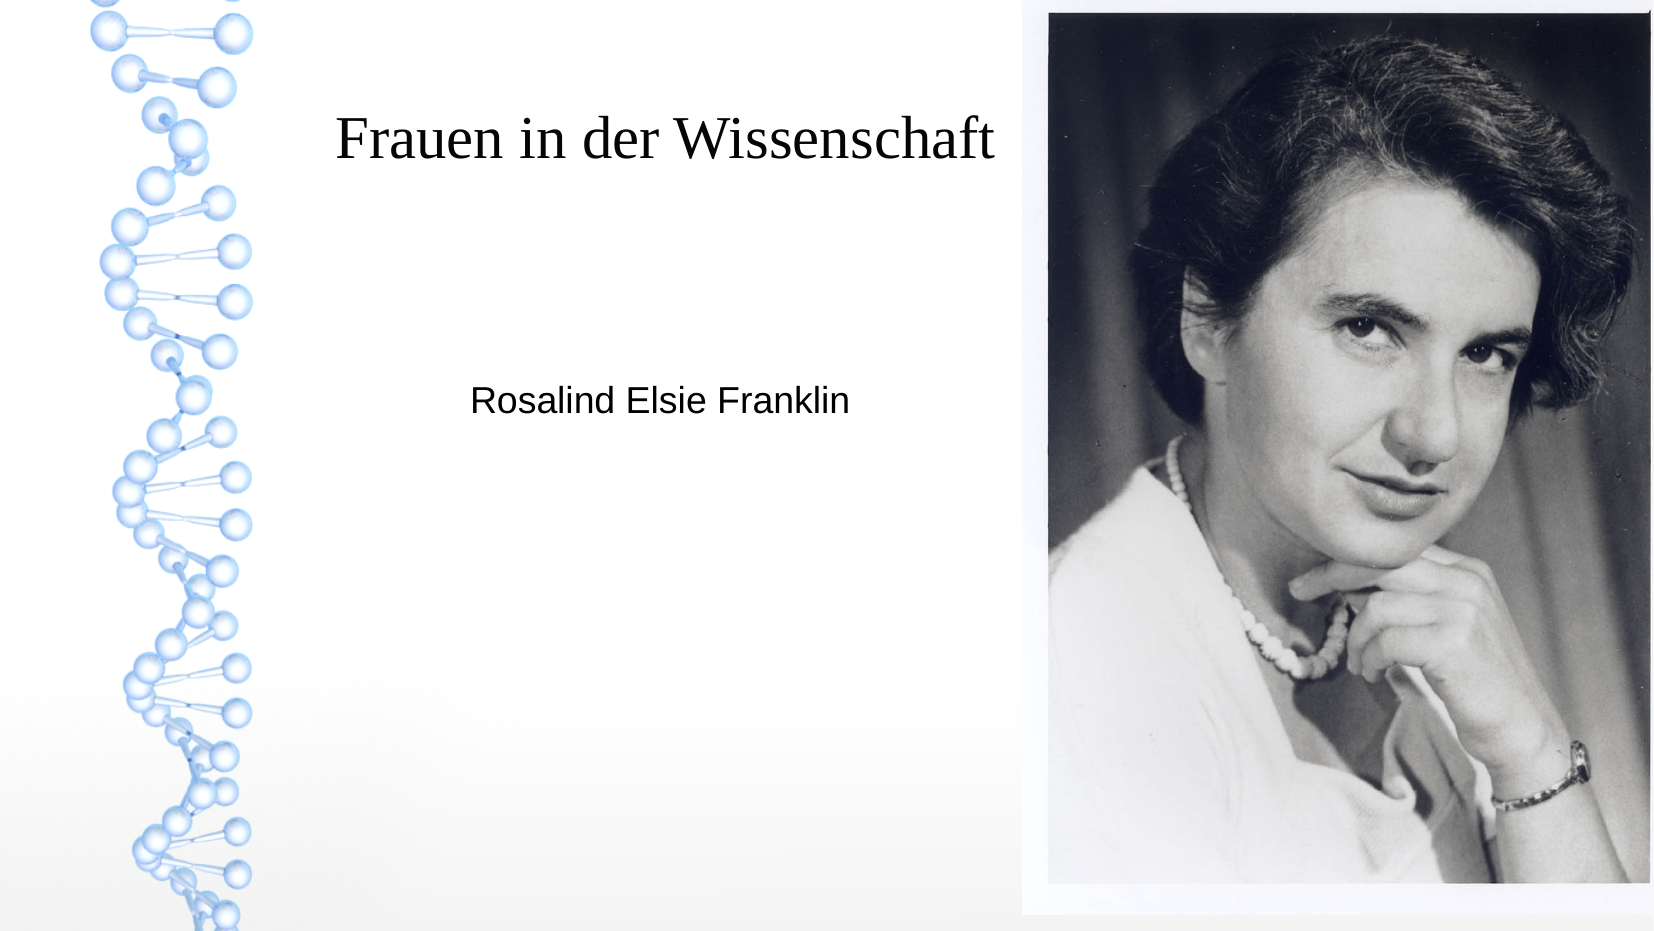

# Frauen in der Wissenschaft
Rosalind Elsie Franklin